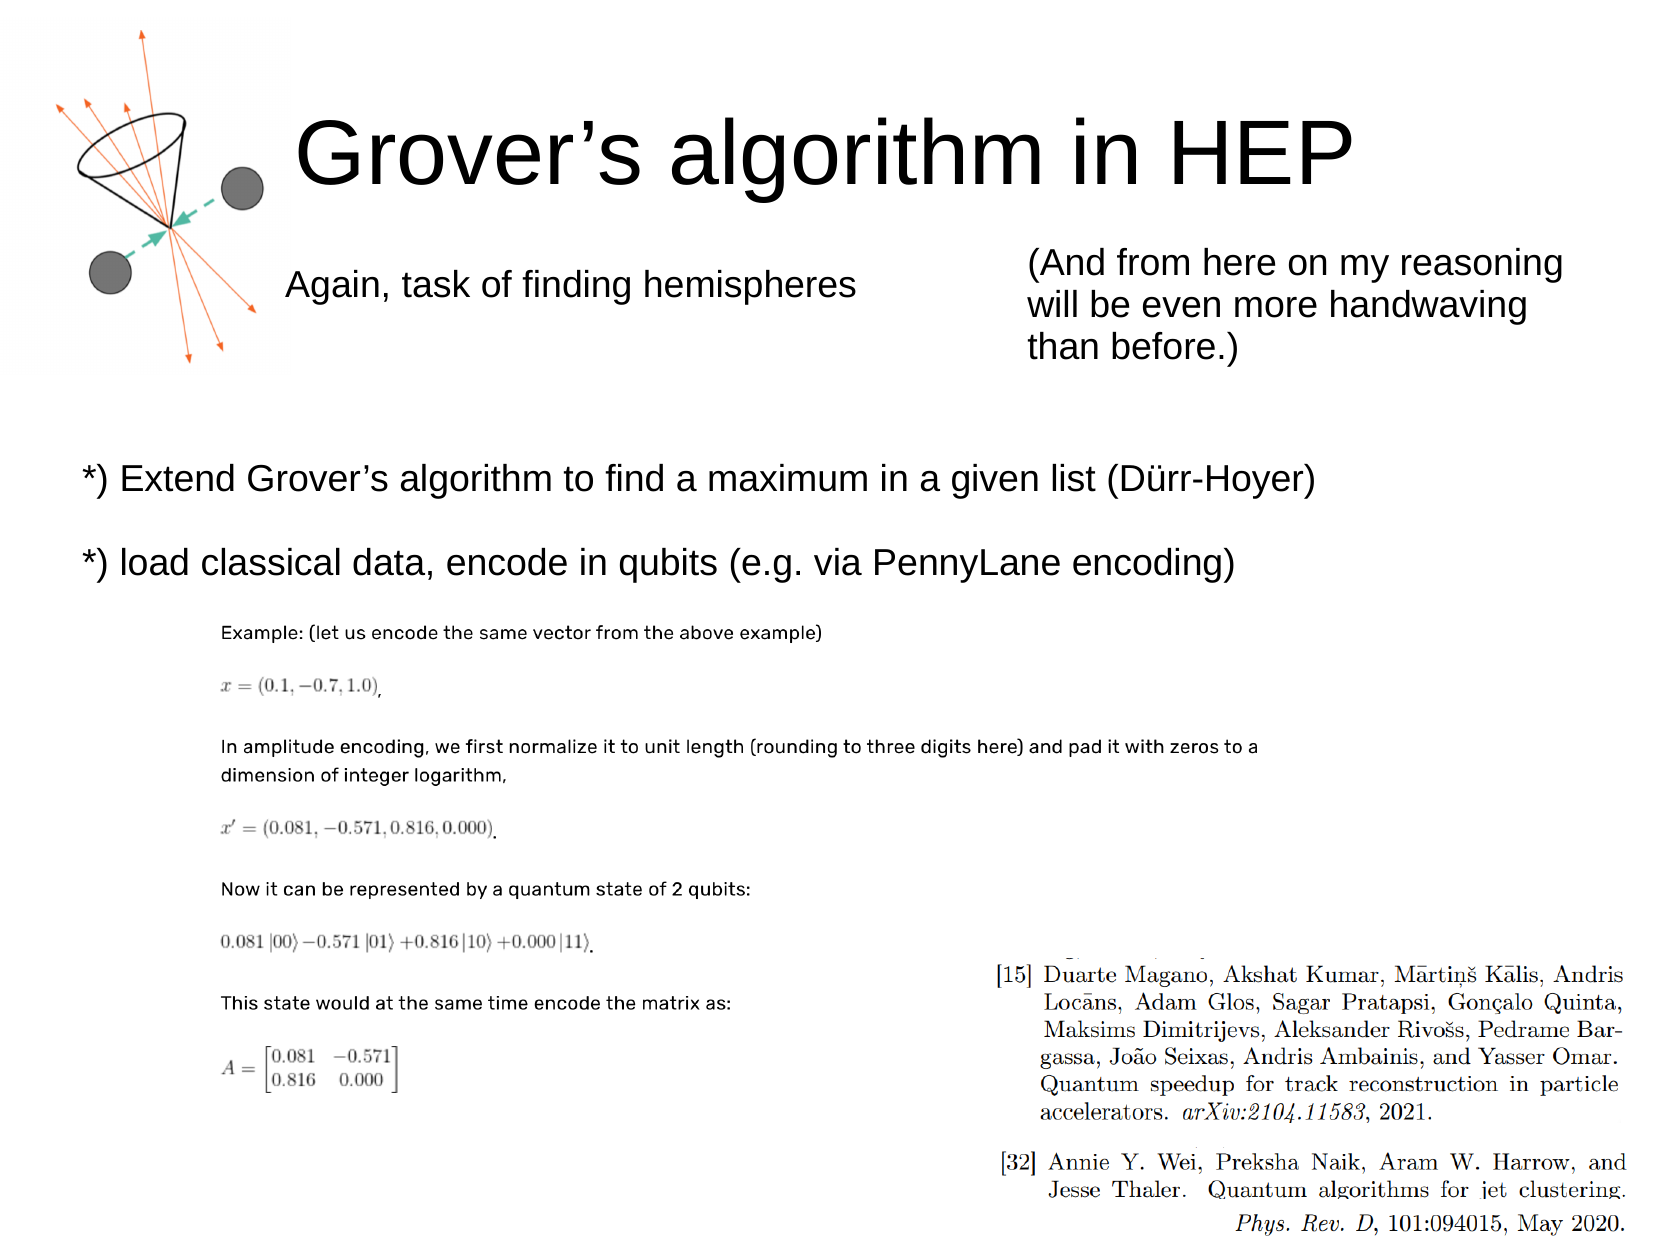

# Grover’s algorithm in HEP
(And from here on my reasoning will be even more handwaving than before.)
Again, task of finding hemispheres
*) Extend Grover’s algorithm to find a maximum in a given list (Dürr-Hoyer)
*) load classical data, encode in qubits (e.g. via PennyLane encoding)